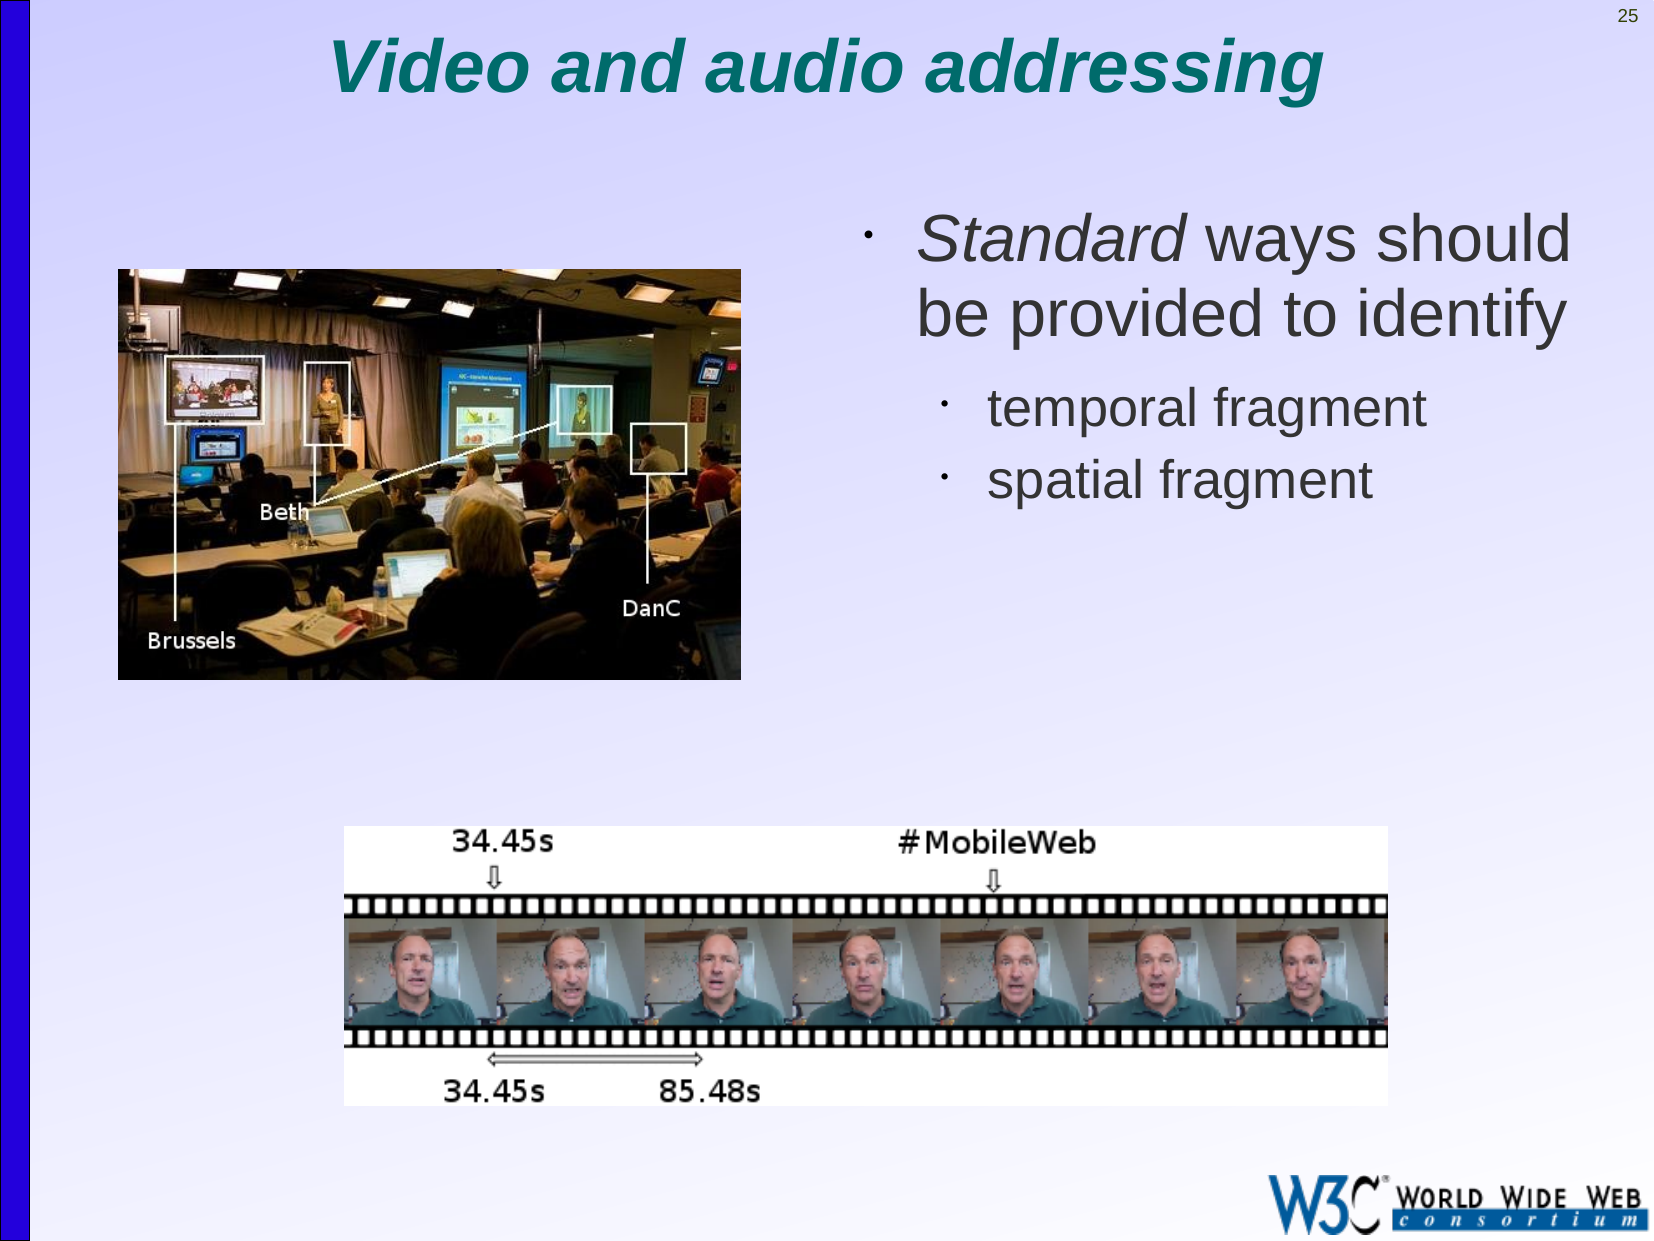

# Video and audio addressing
Standard ways should be provided to identify
temporal fragment
spatial fragment